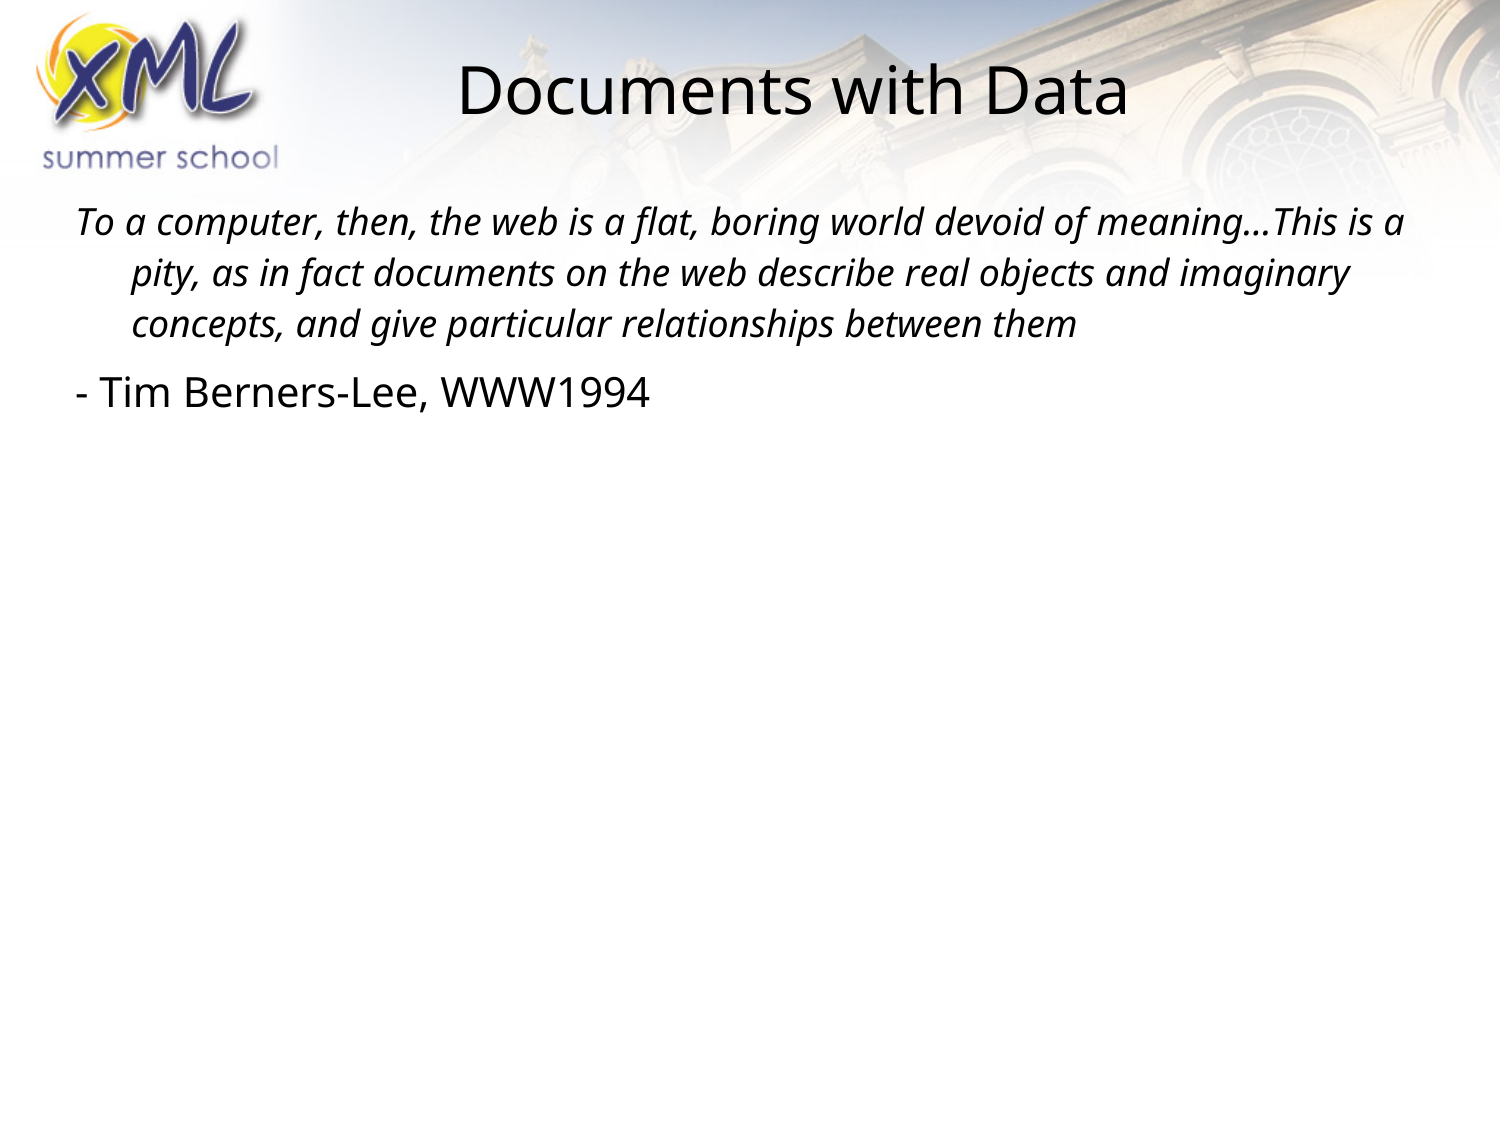

# Documents with Data
To a computer, then, the web is a flat, boring world devoid of meaning...This is a pity, as in fact documents on the web describe real objects and imaginary concepts, and give particular relationships between them
- Tim Berners-Lee, WWW1994